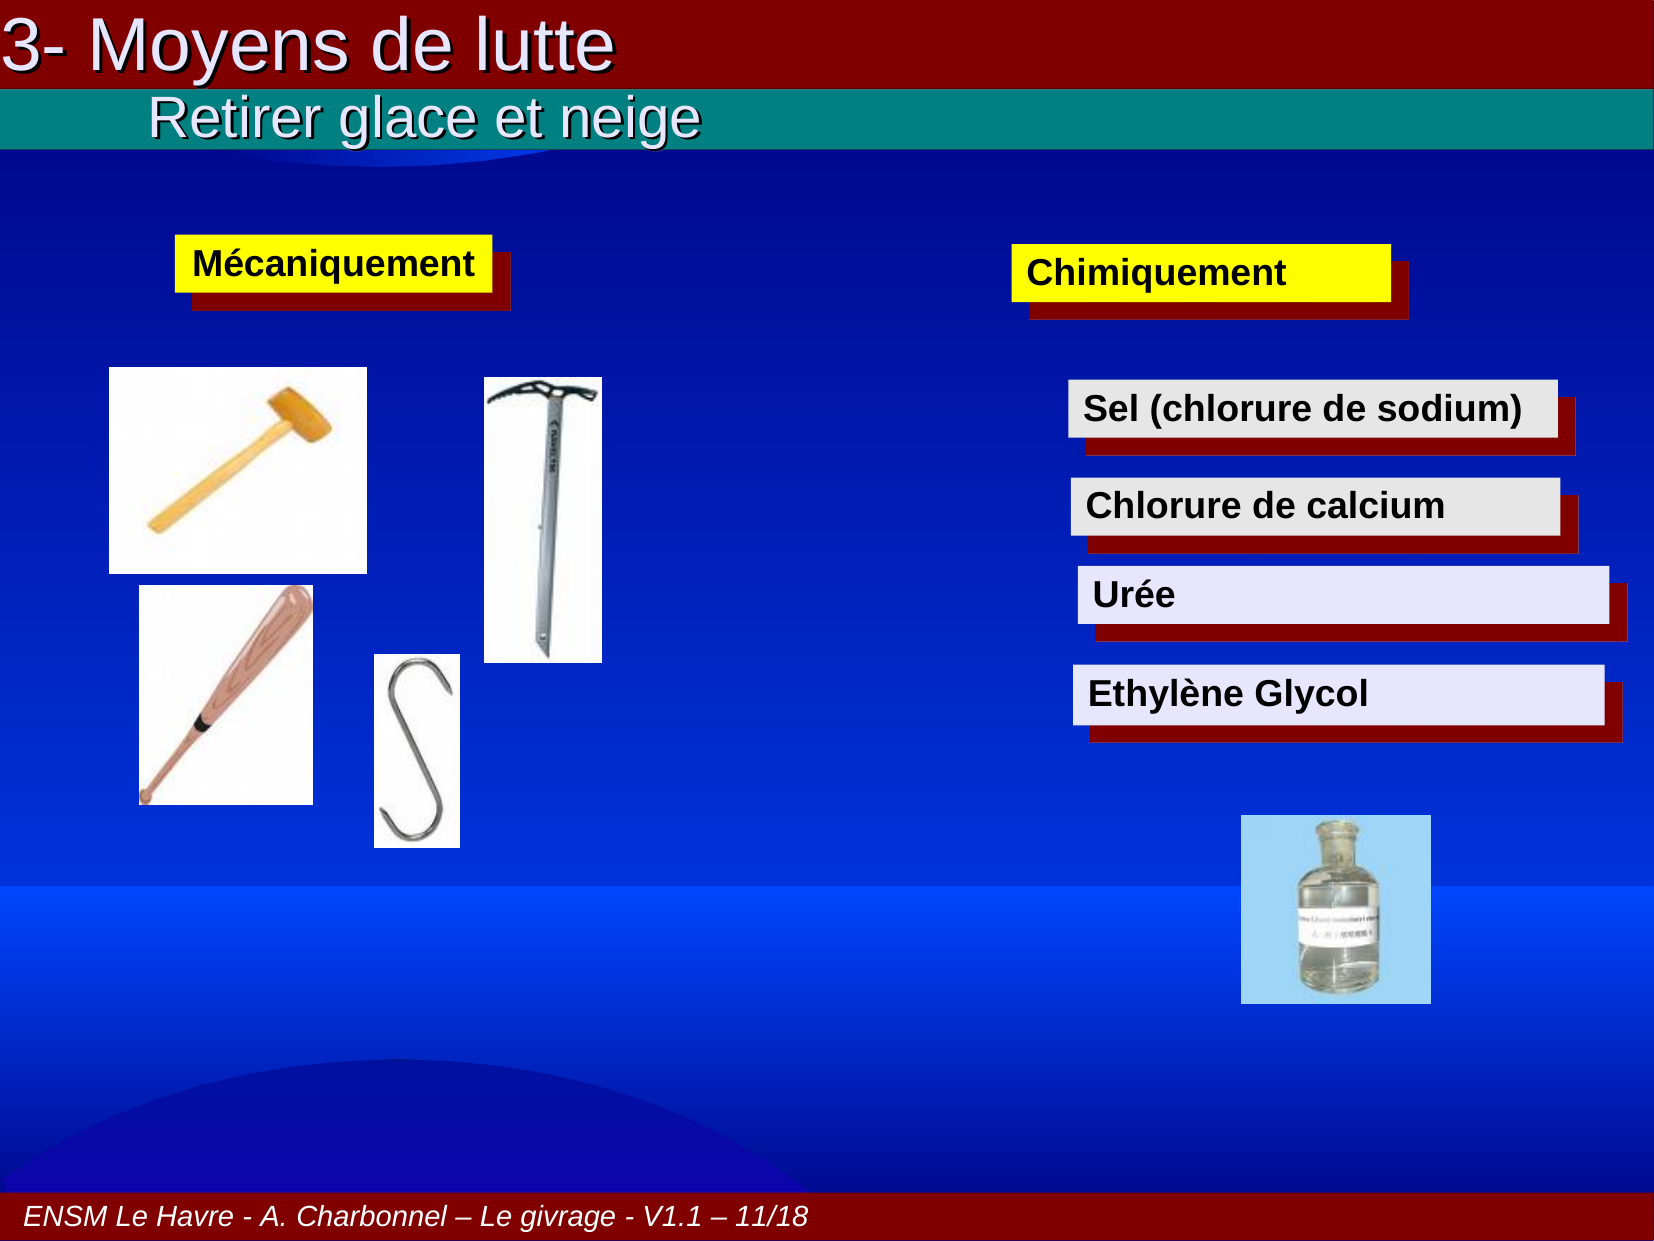

3- Moyens de lutte
# Retirer glace et neige
Mécaniquement
Chimiquement
Sel (chlorure de sodium)
Chlorure de calcium
Urée
Ethylène Glycol
 ENSM Le Havre - A. Charbonnel – Le givrage - V1.1 – 11/18